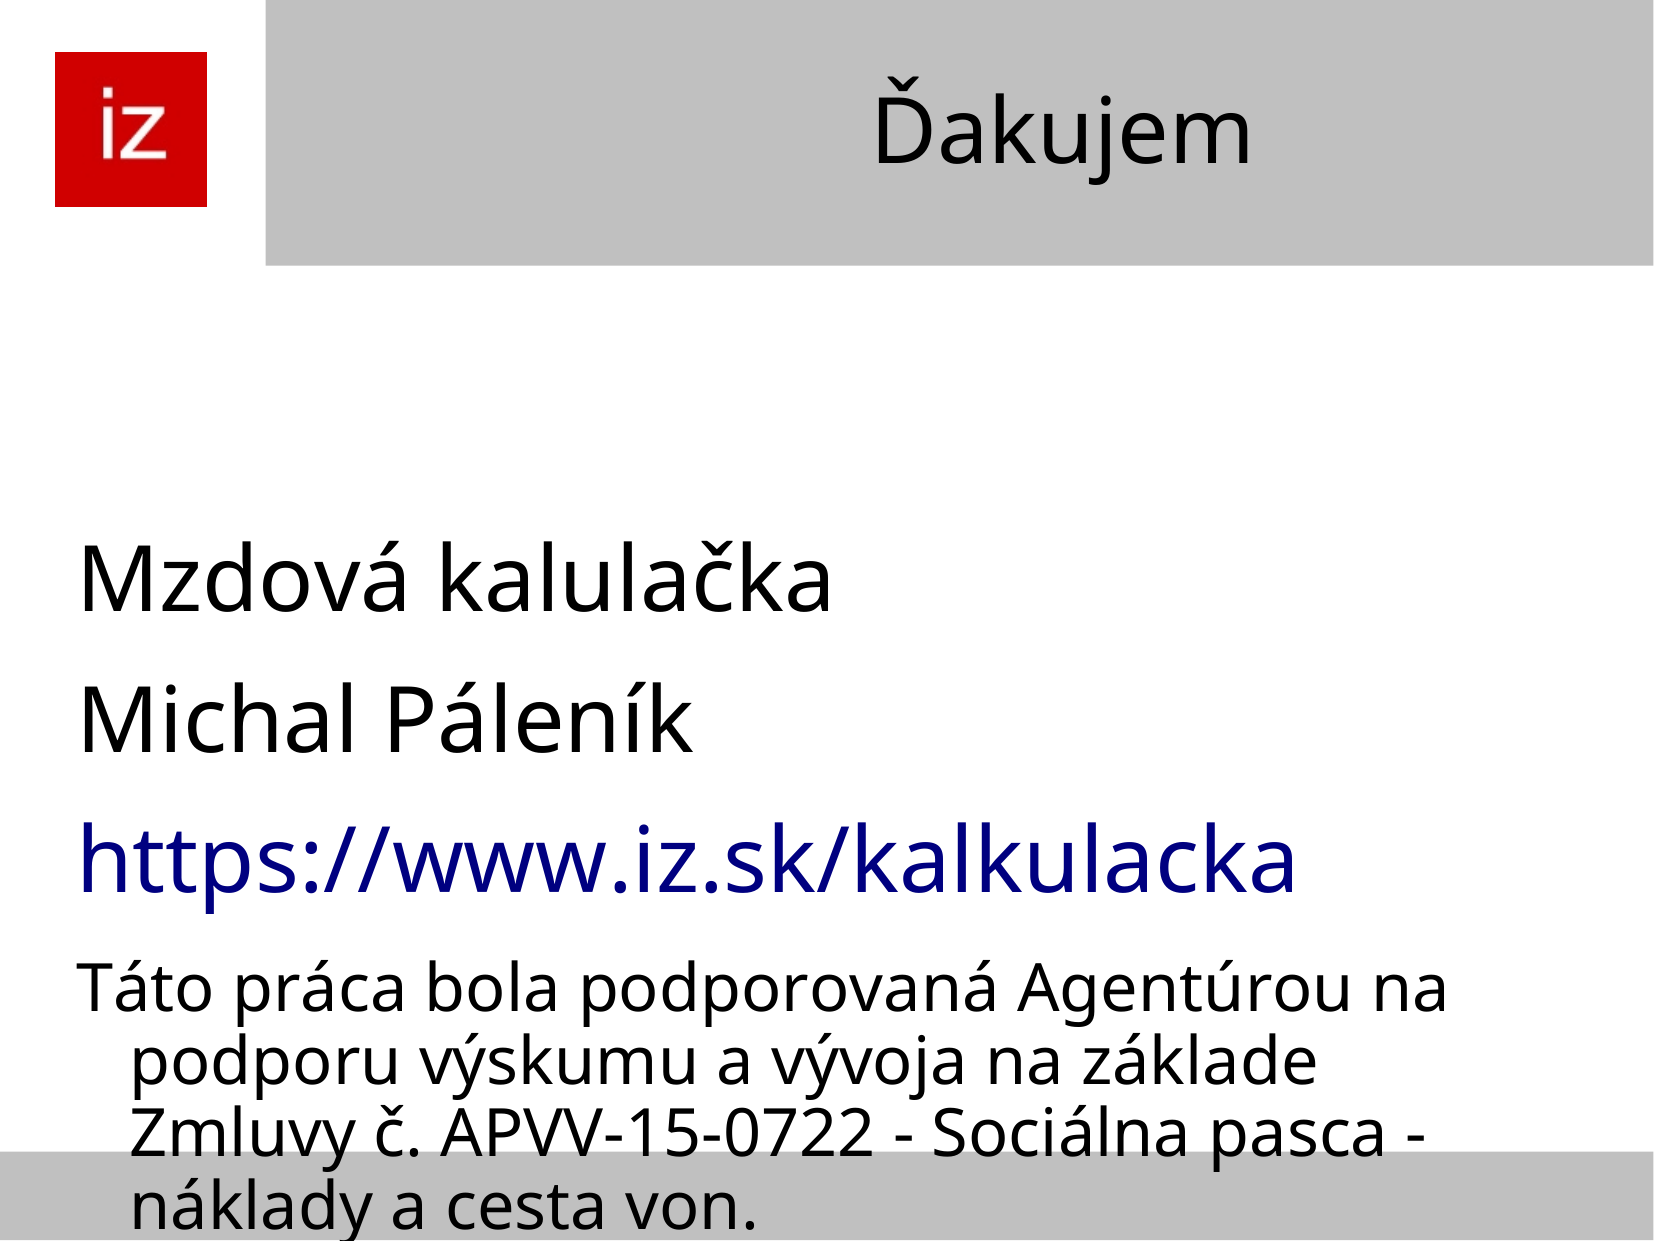

# Ďakujem
Mzdová kalulačka
Michal Páleník
https://www.iz.sk/kalkulacka
Táto práca bola podporovaná Agentúrou na podporu výskumu a vývoja na základe Zmluvy č. APVV-15-0722 - Sociálna pasca - náklady a cesta von.